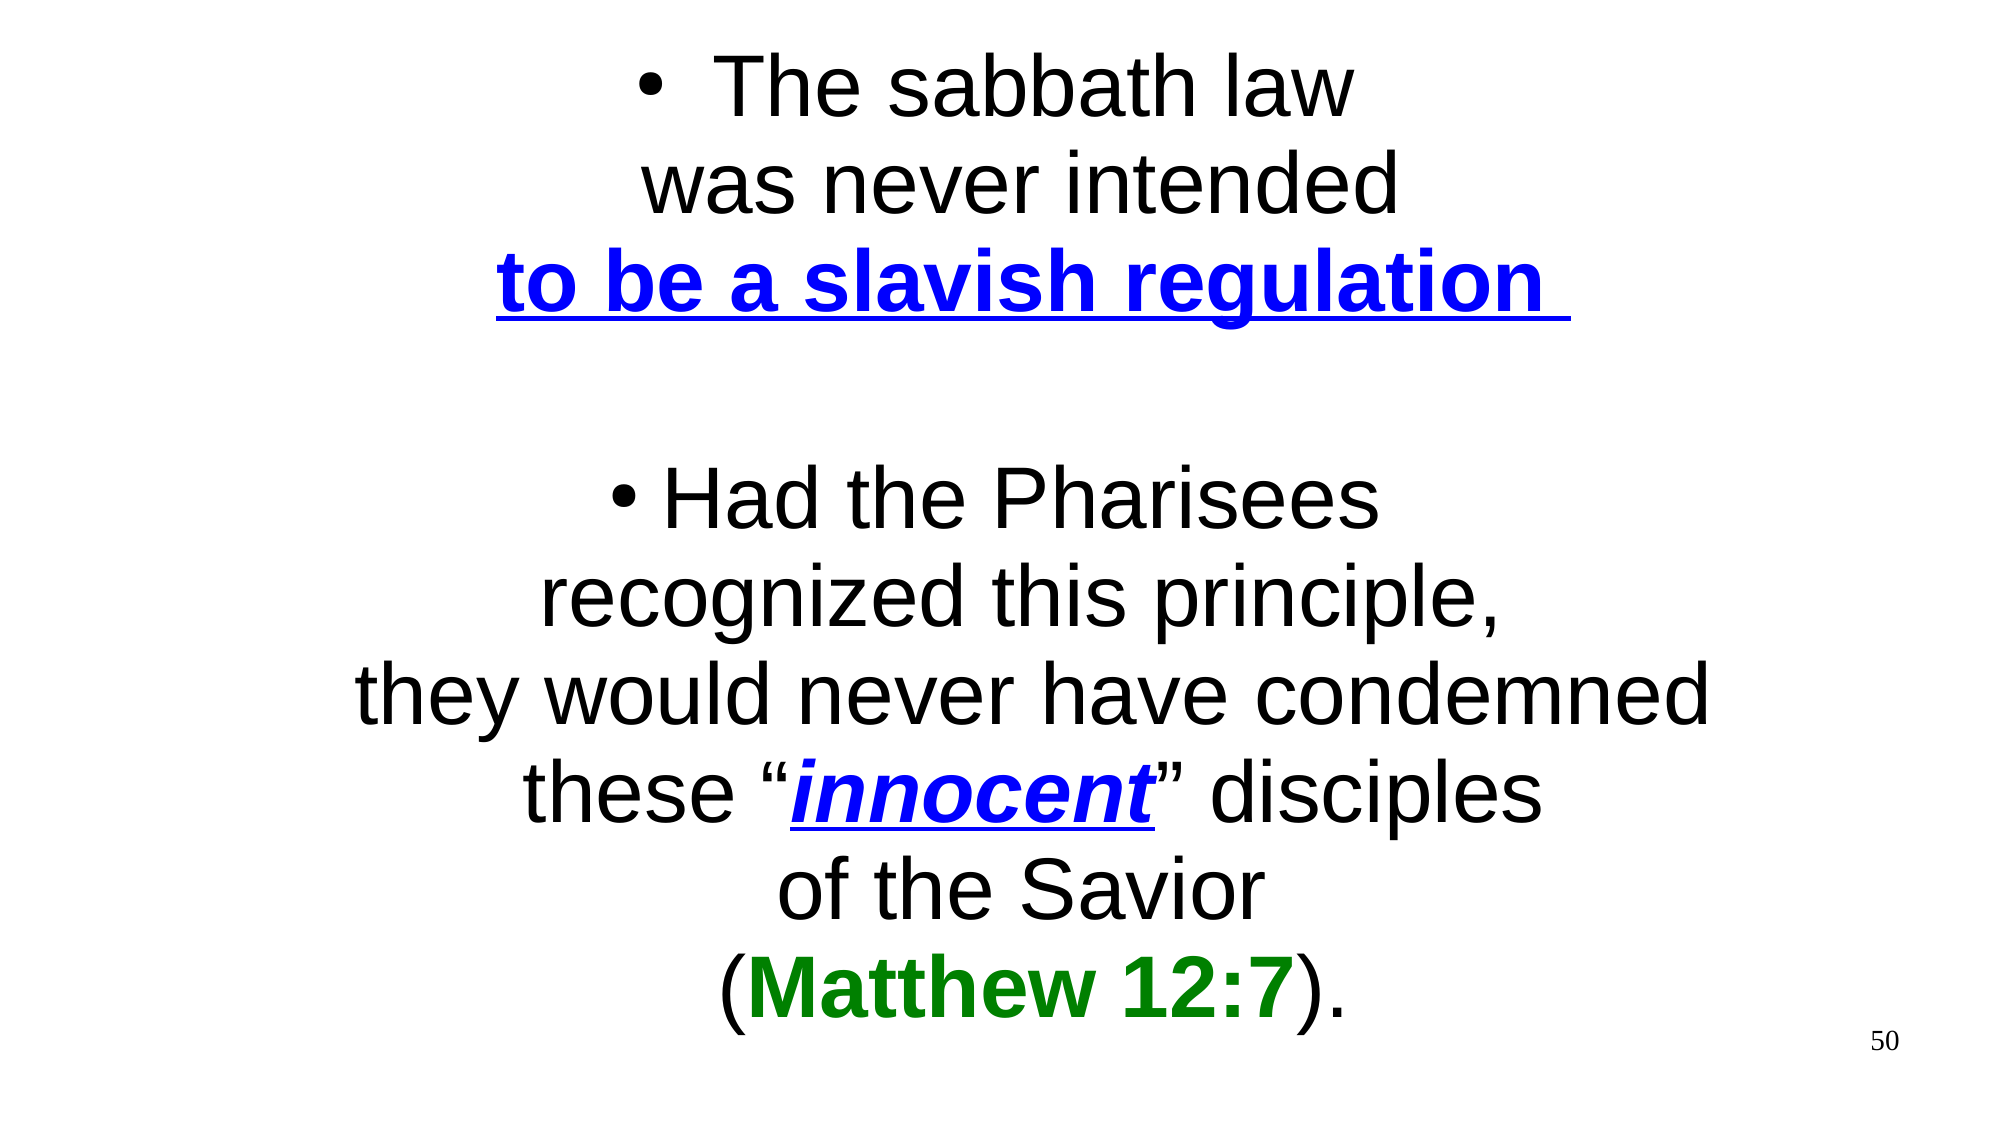

# The sabbath law was never intended to be a slavish regulation
Had the Pharisees
recognized this principle,
they would never have condemned
 these “innocent” disciples
of the Savior
(Matthew 12:7).
50